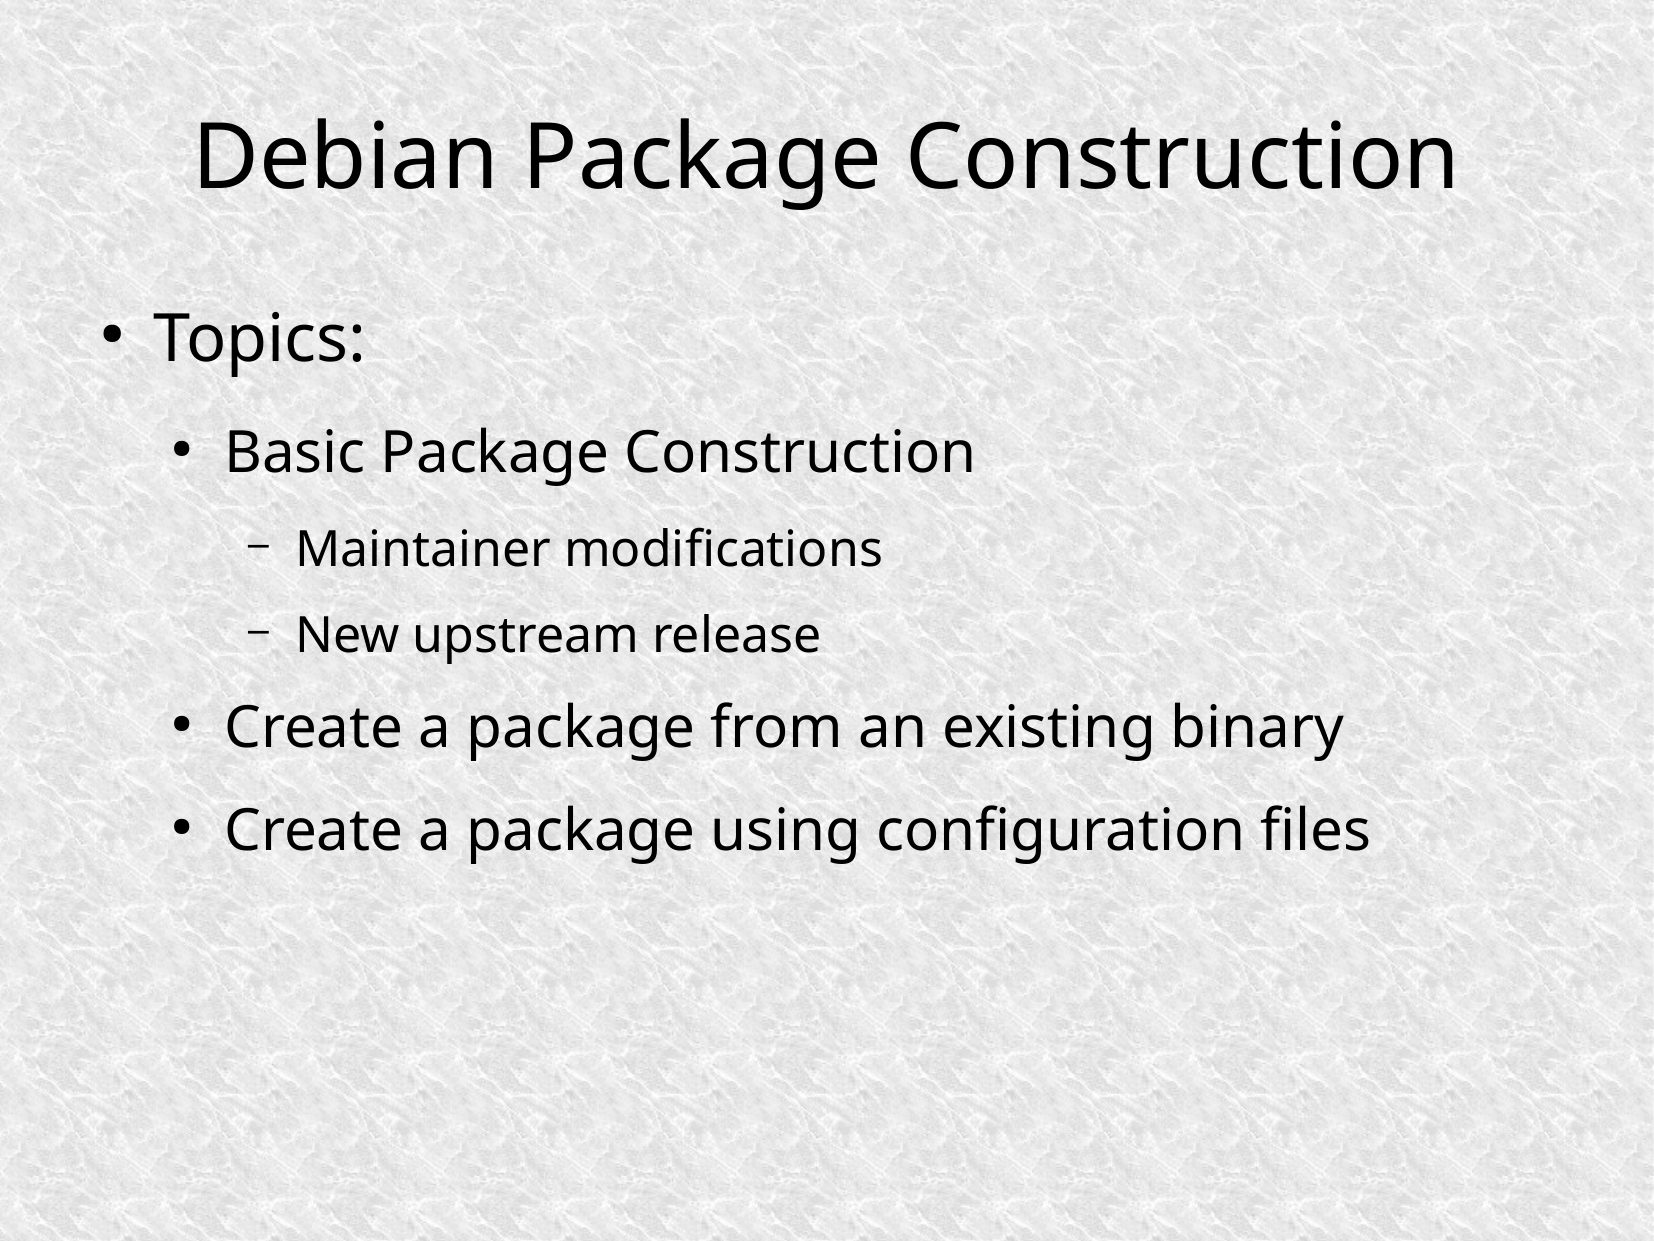

# Debian Package Construction
Topics:
Basic Package Construction
Maintainer modifications
New upstream release
Create a package from an existing binary
Create a package using configuration files